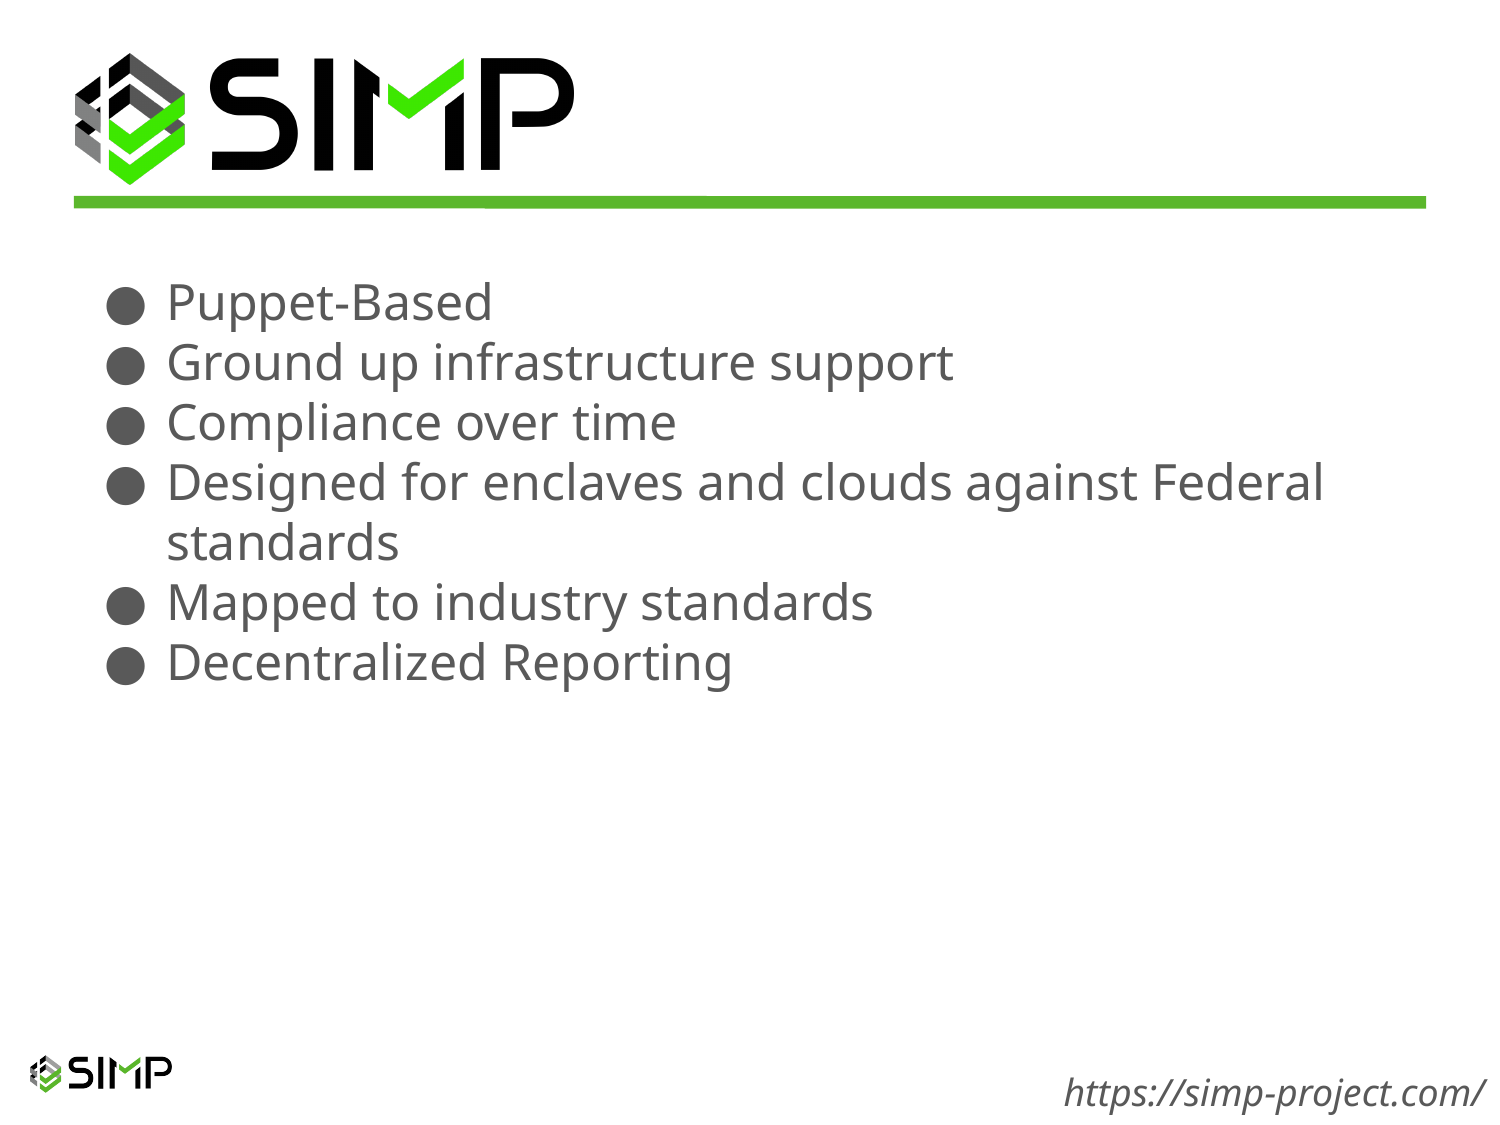

Puppet-Based
Ground up infrastructure support
Compliance over time
Designed for enclaves and clouds against Federal standards
Mapped to industry standards
Decentralized Reporting
# https://simp-project.com/